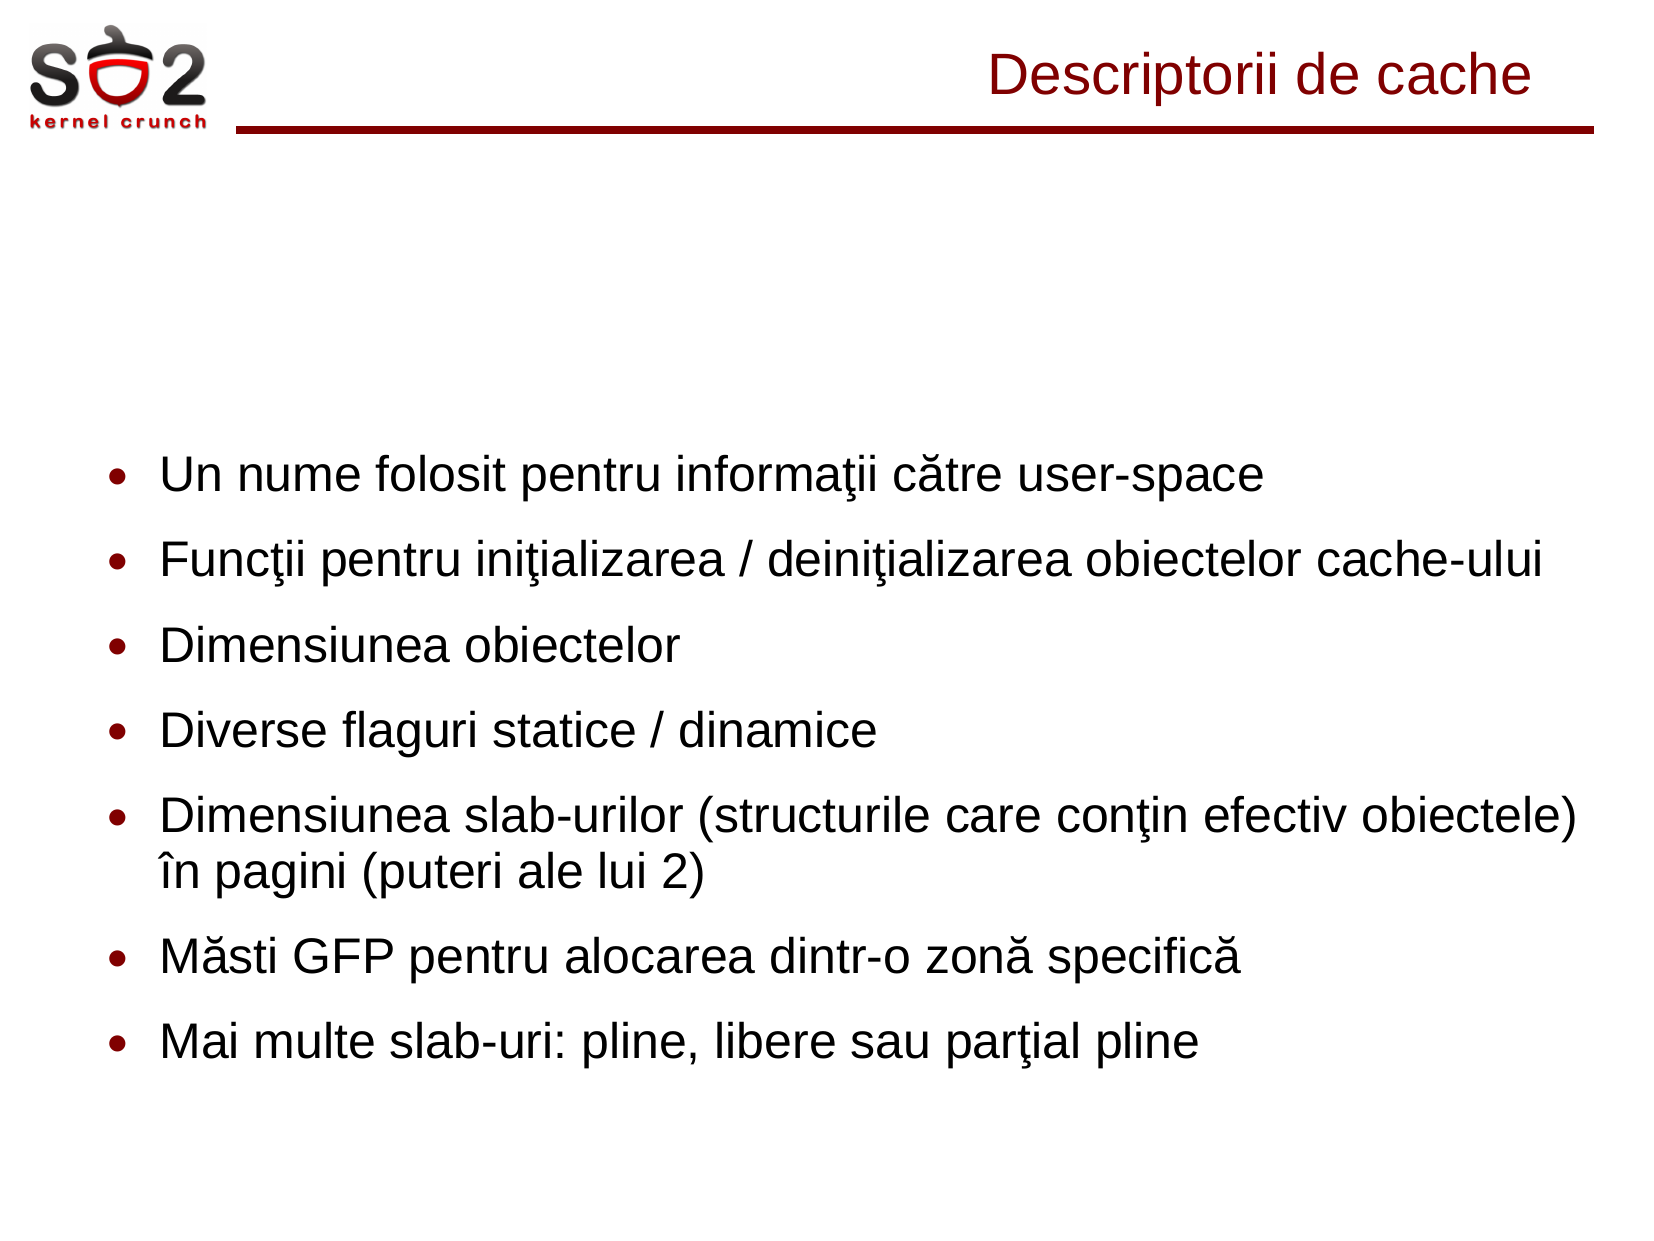

# Descriptorii de cache
Un nume folosit pentru informaţii către user-space
Funcţii pentru iniţializarea / deiniţializarea obiectelor cache-ului
Dimensiunea obiectelor
Diverse flaguri statice / dinamice
Dimensiunea slab-urilor (structurile care conţin efectiv obiectele) în pagini (puteri ale lui 2)
Măsti GFP pentru alocarea dintr-o zonă specifică
Mai multe slab-uri: pline, libere sau parţial pline